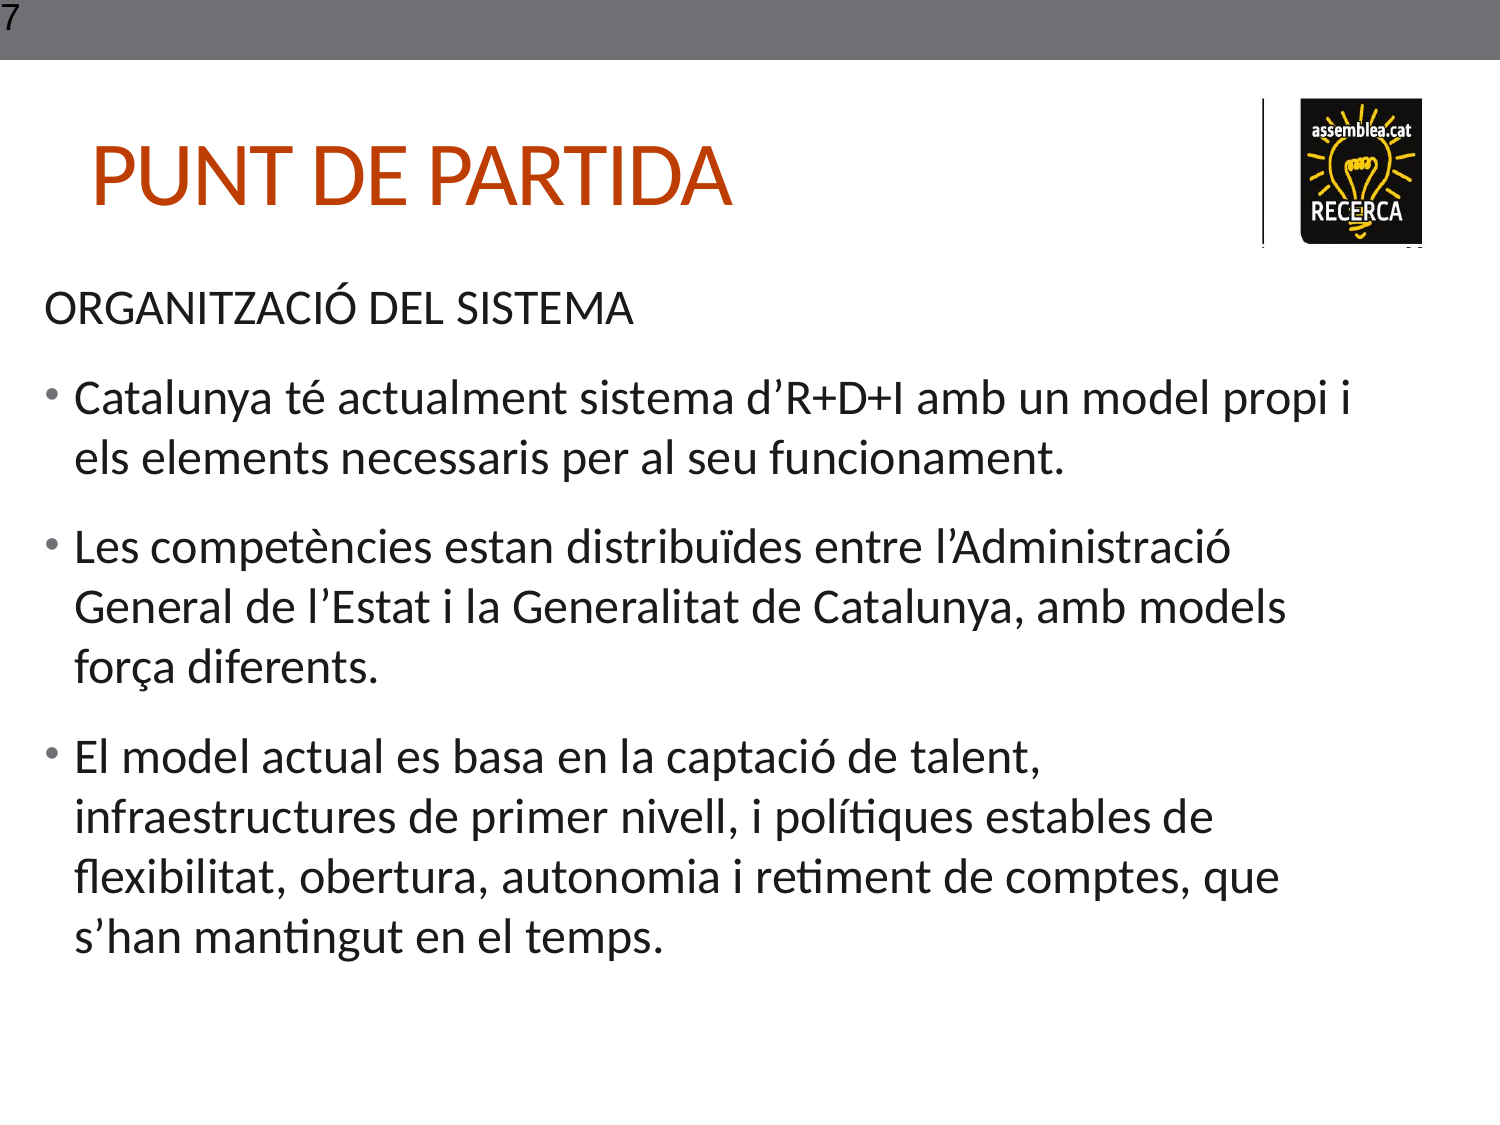

# PUNT DE PARTIDA
ORGANITZACIÓ DEL SISTEMA
Catalunya té actualment sistema d’R+D+I amb un model propi i els elements necessaris per al seu funcionament.
Les competències estan distribuïdes entre l’Administració General de l’Estat i la Generalitat de Catalunya, amb models força diferents.
El model actual es basa en la captació de talent, infraestructures de primer nivell, i polítiques estables de flexibilitat, obertura, autonomia i retiment de comptes, que s’han mantingut en el temps.